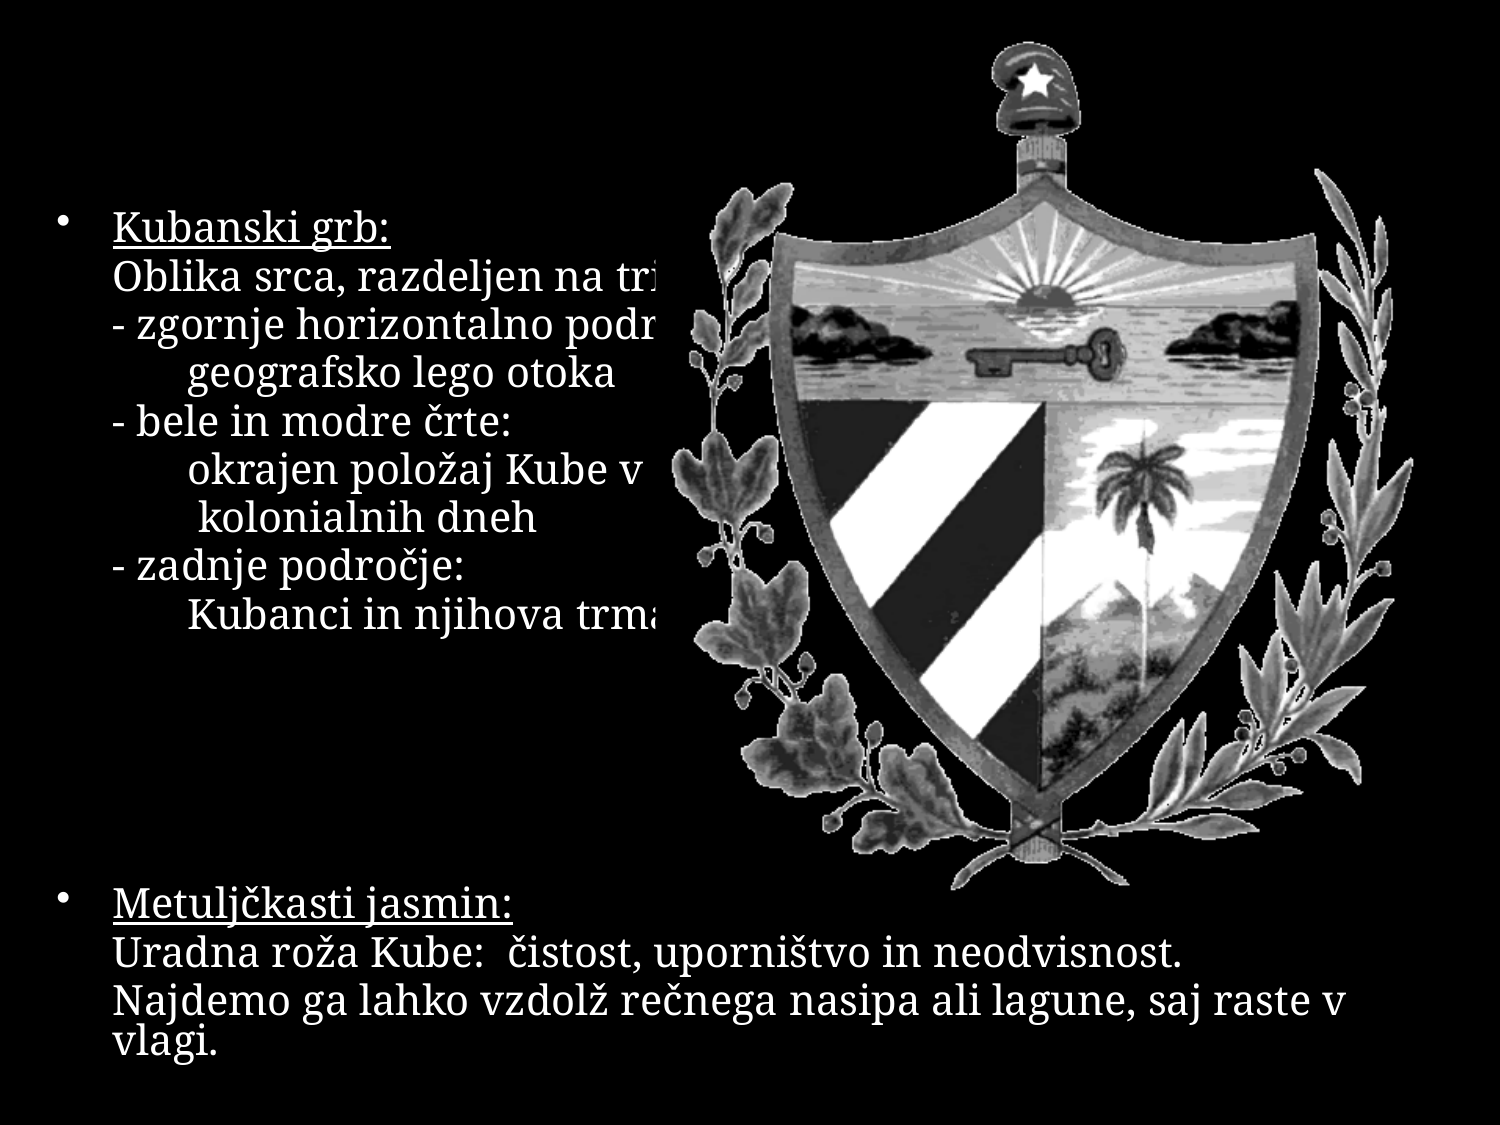

Kubanski grb:
	Oblika srca, razdeljen na tri dele:
	- zgornje horizontalno področje:
		geografsko lego otoka
	- bele in modre črte:
		okrajen položaj Kube v
		 kolonialnih dneh
	- zadnje področje:
		Kubanci in njihova trma
Metuljčkasti jasmin:
	Uradna roža Kube: čistost, uporništvo in neodvisnost.
	Najdemo ga lahko vzdolž rečnega nasipa ali lagune, saj raste v vlagi.
#